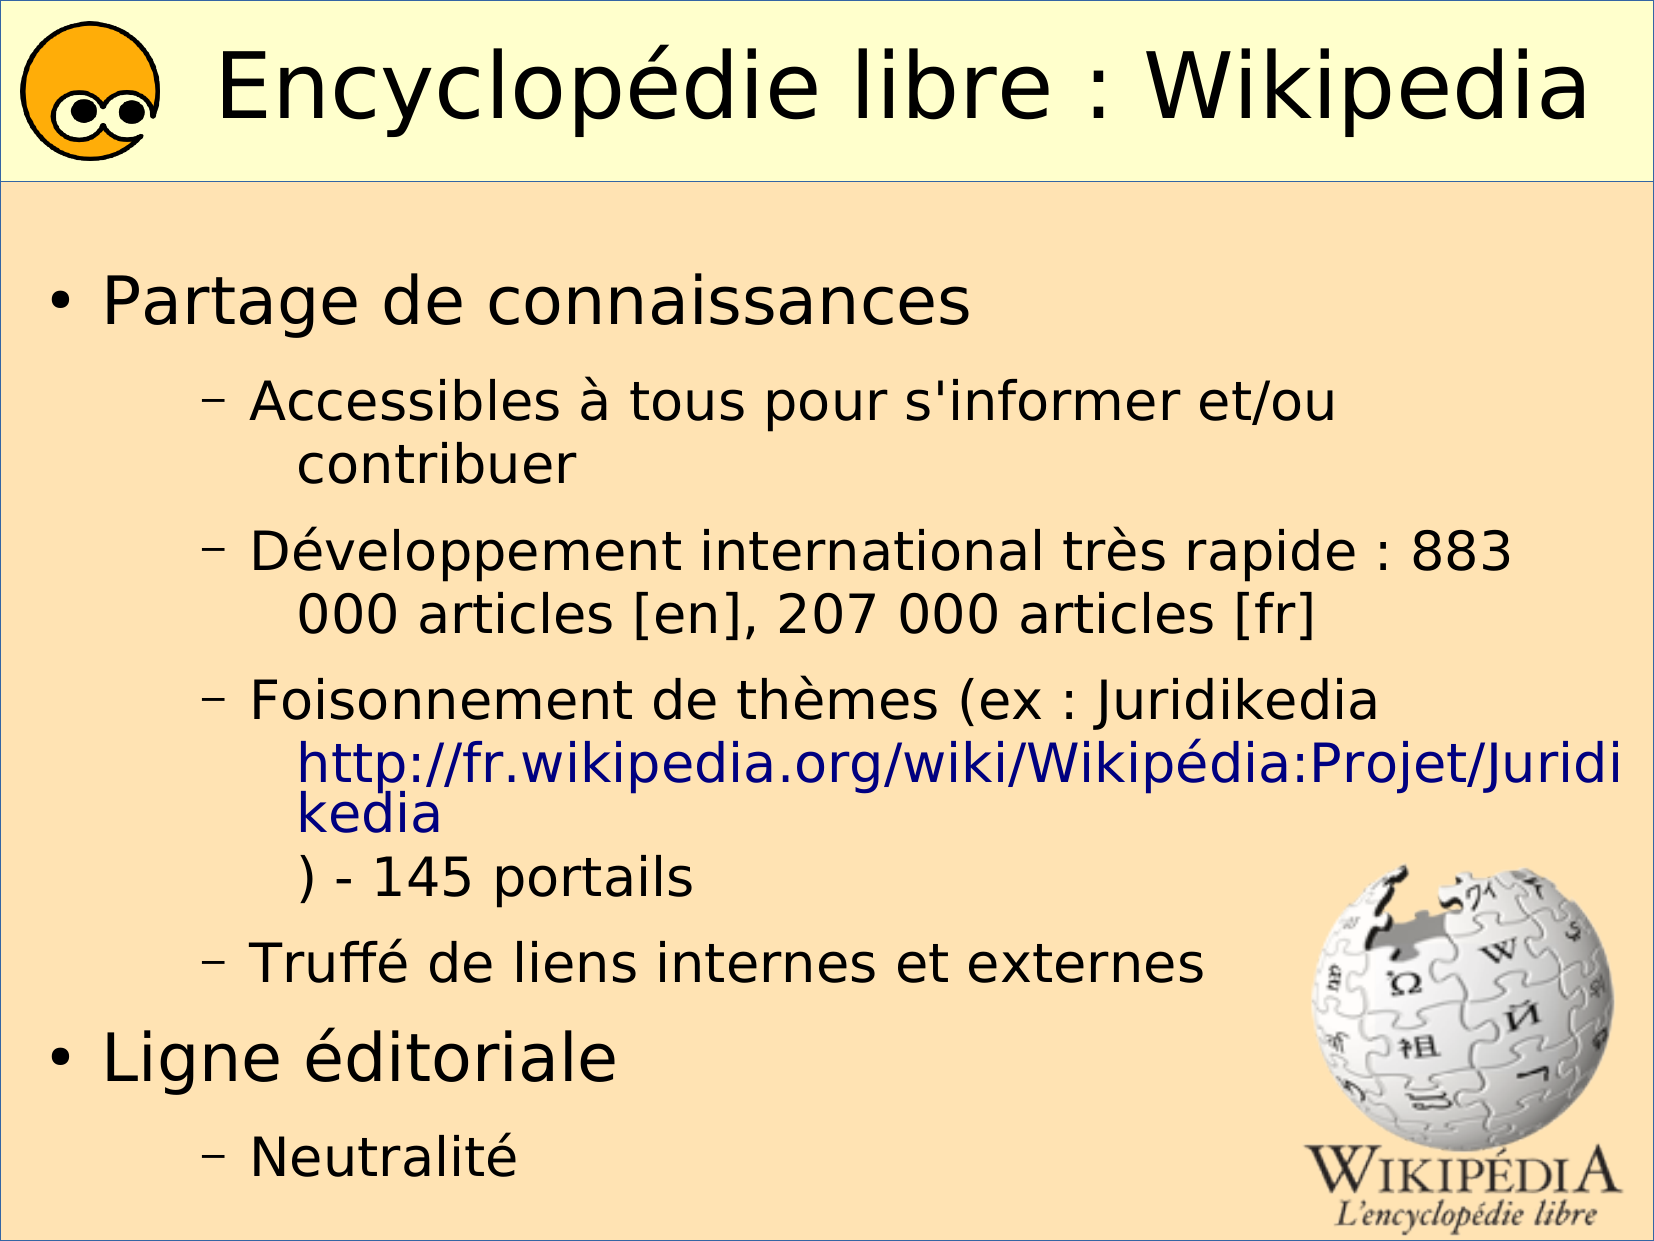

# Encyclopédie libre : Wikipedia
Partage de connaissances
Accessibles à tous pour s'informer et/ou contribuer
Développement international très rapide : 883 000 articles [en], 207 000 articles [fr]
Foisonnement de thèmes (ex : Juridikedia http://fr.wikipedia.org/wiki/Wikipédia:Projet/Juridikedia) - 145 portails
Truffé de liens internes et externes
Ligne éditoriale
Neutralité